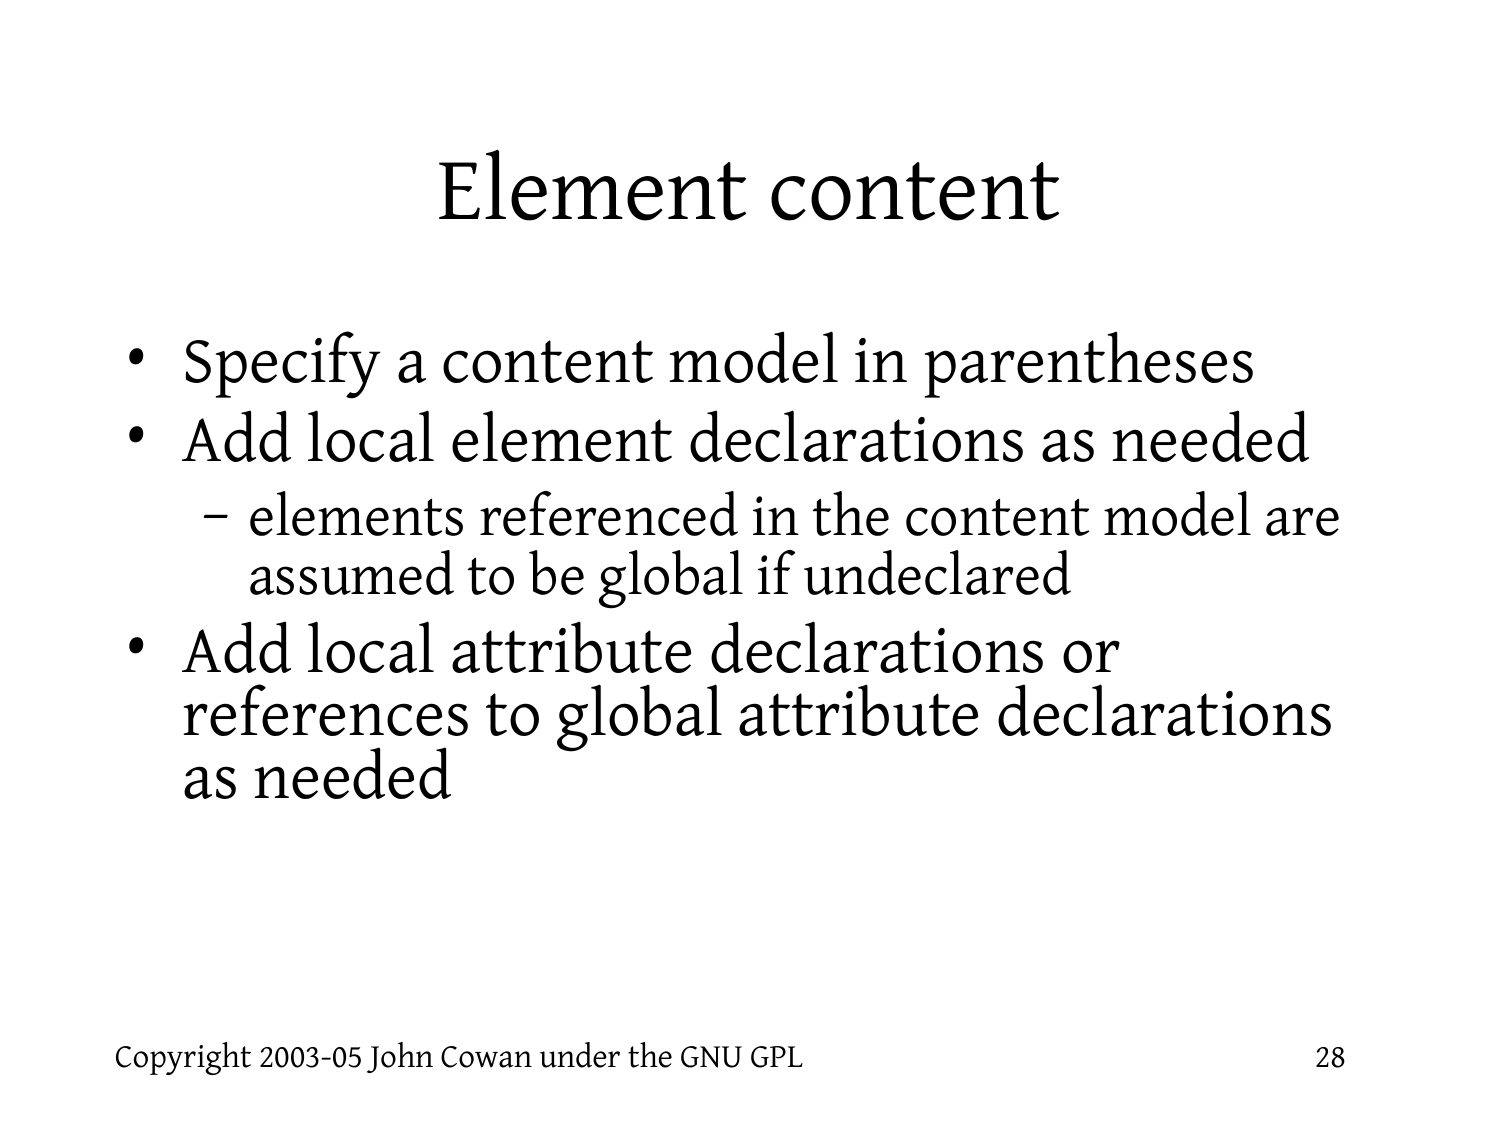

# Element content
Specify a content model in parentheses
Add local element declarations as needed
elements referenced in the content model are assumed to be global if undeclared
Add local attribute declarations or references to global attribute declarations as needed